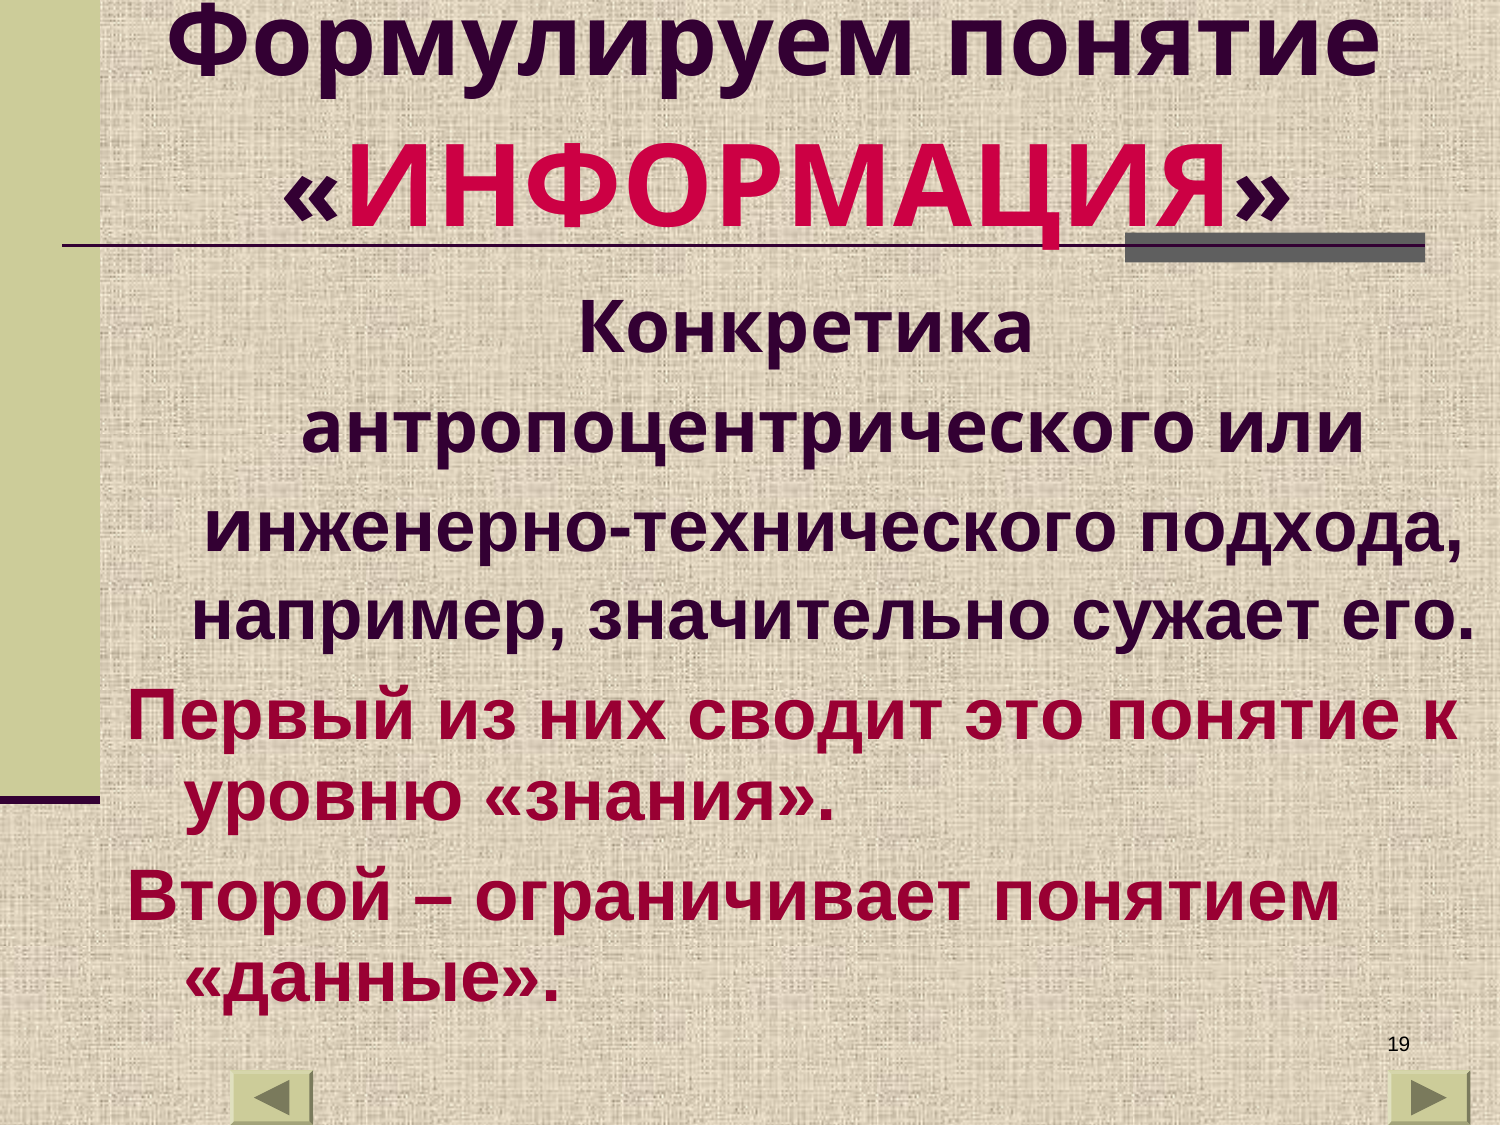

# Формулируем понятие «ИНФОРМАЦИЯ»
Конкретика антропоцентрического или инженерно-технического подхода, например, значительно сужает его.
Первый из них сводит это понятие к уровню «знания».
Второй – ограничивает понятием «данные».
19